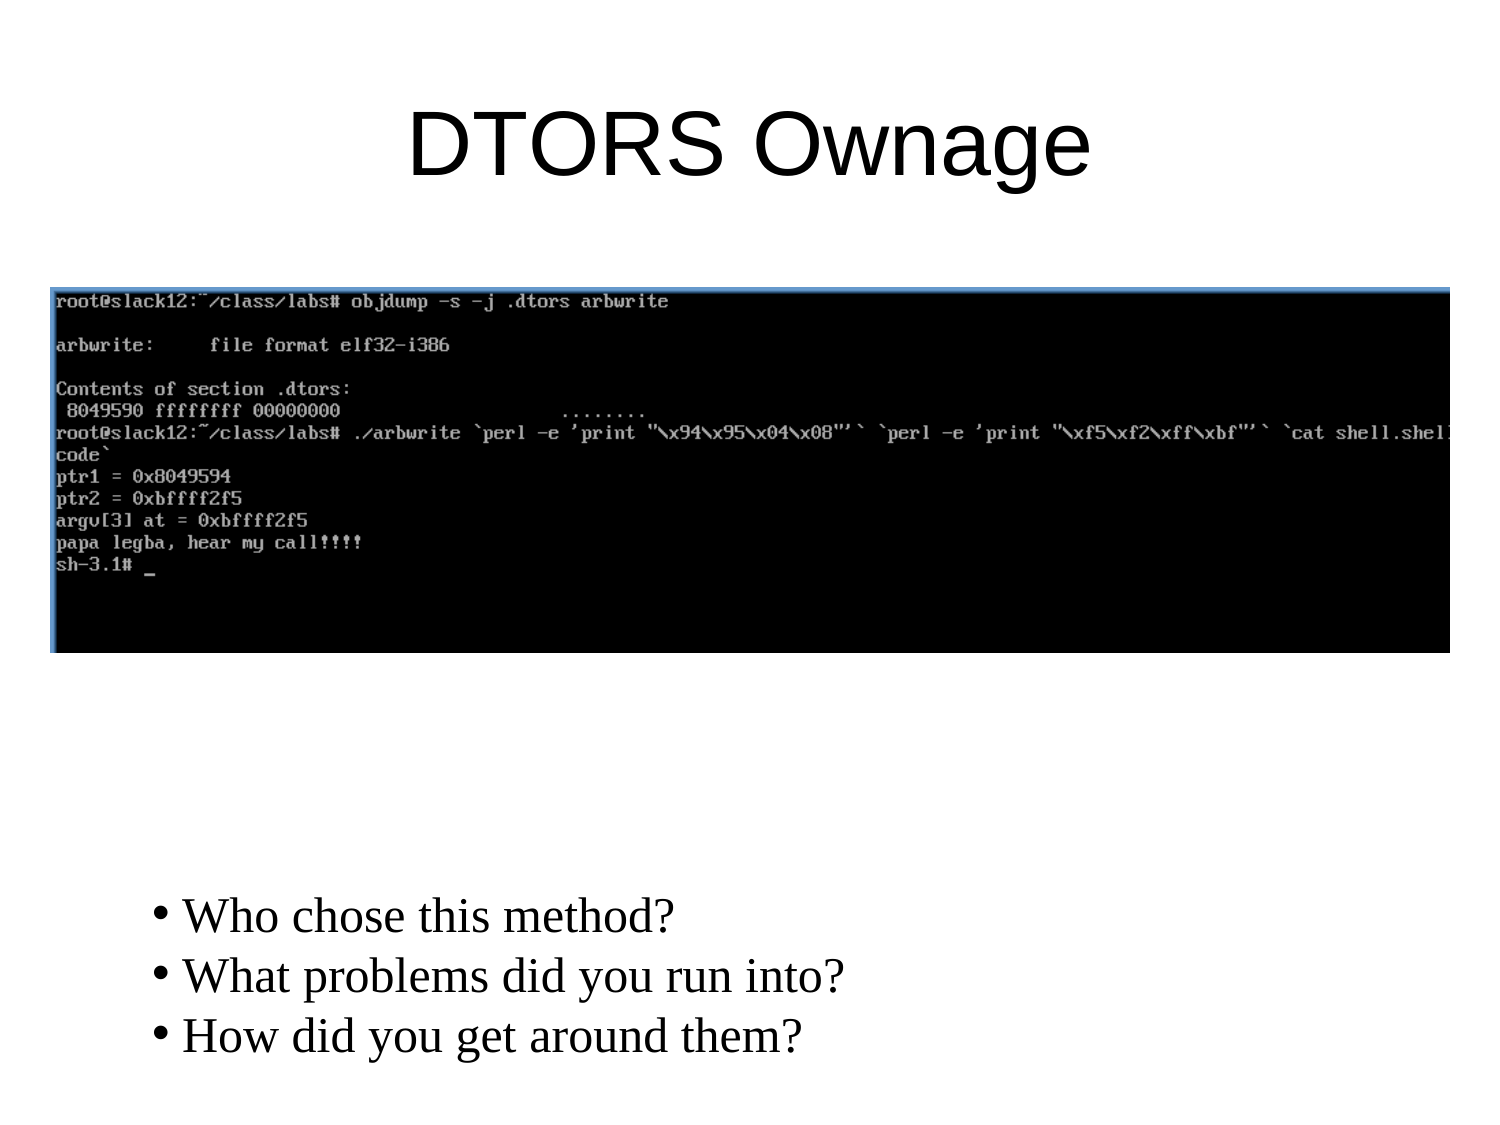

# DTORS Ownage
 Who chose this method?
 What problems did you run into?
 How did you get around them?